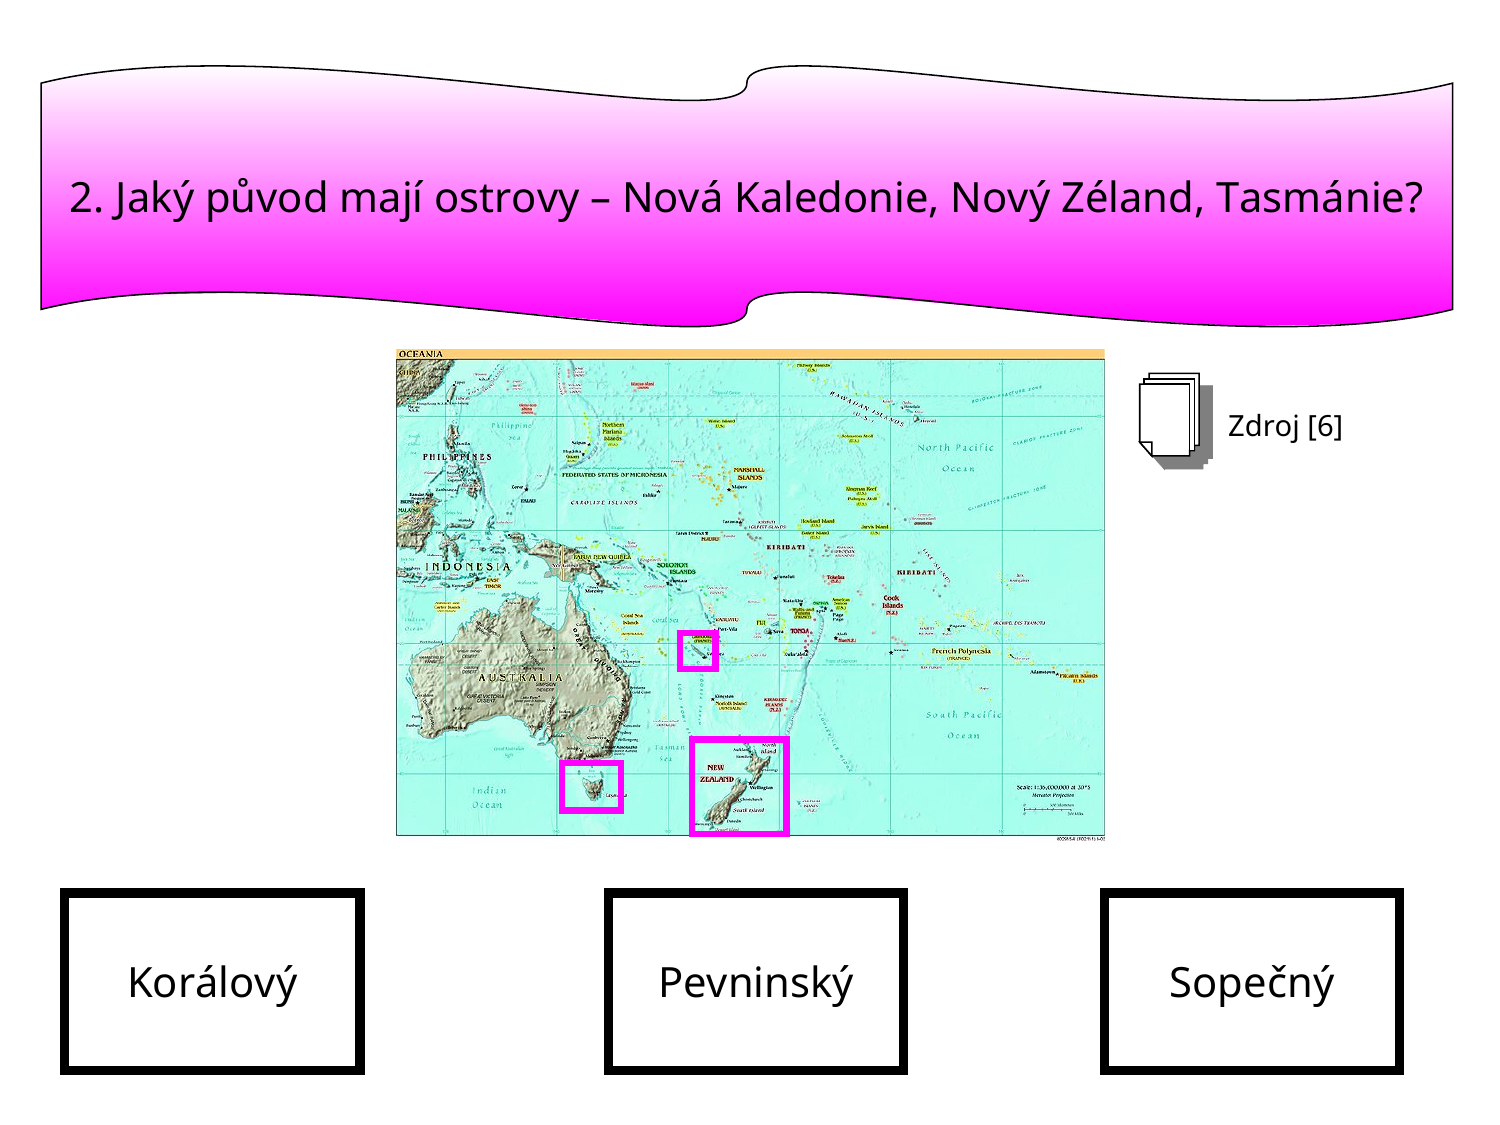

2. Jaký původ mají ostrovy – Nová Kaledonie, Nový Zéland, Tasmánie?
Zdroj [6]
Korálový
Pevninský
Sopečný